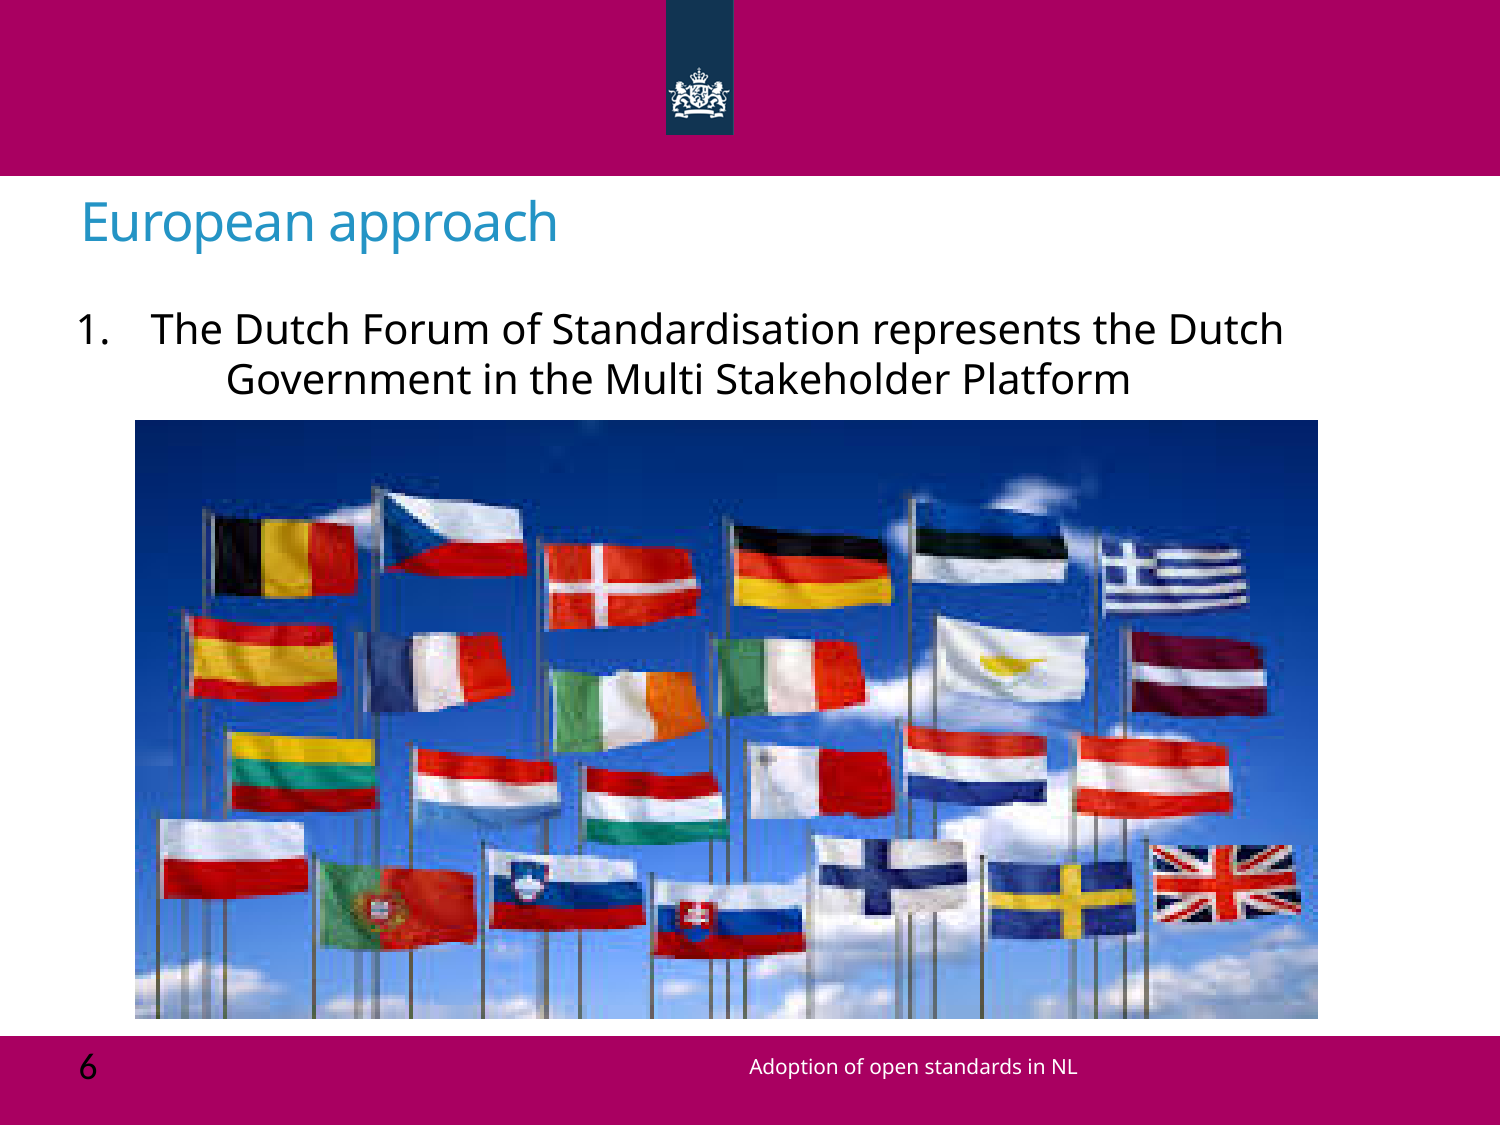

# European approach
The Dutch Forum of Standardisation represents the Dutch Government in the Multi Stakeholder Platform
Adoption of open standards in NL